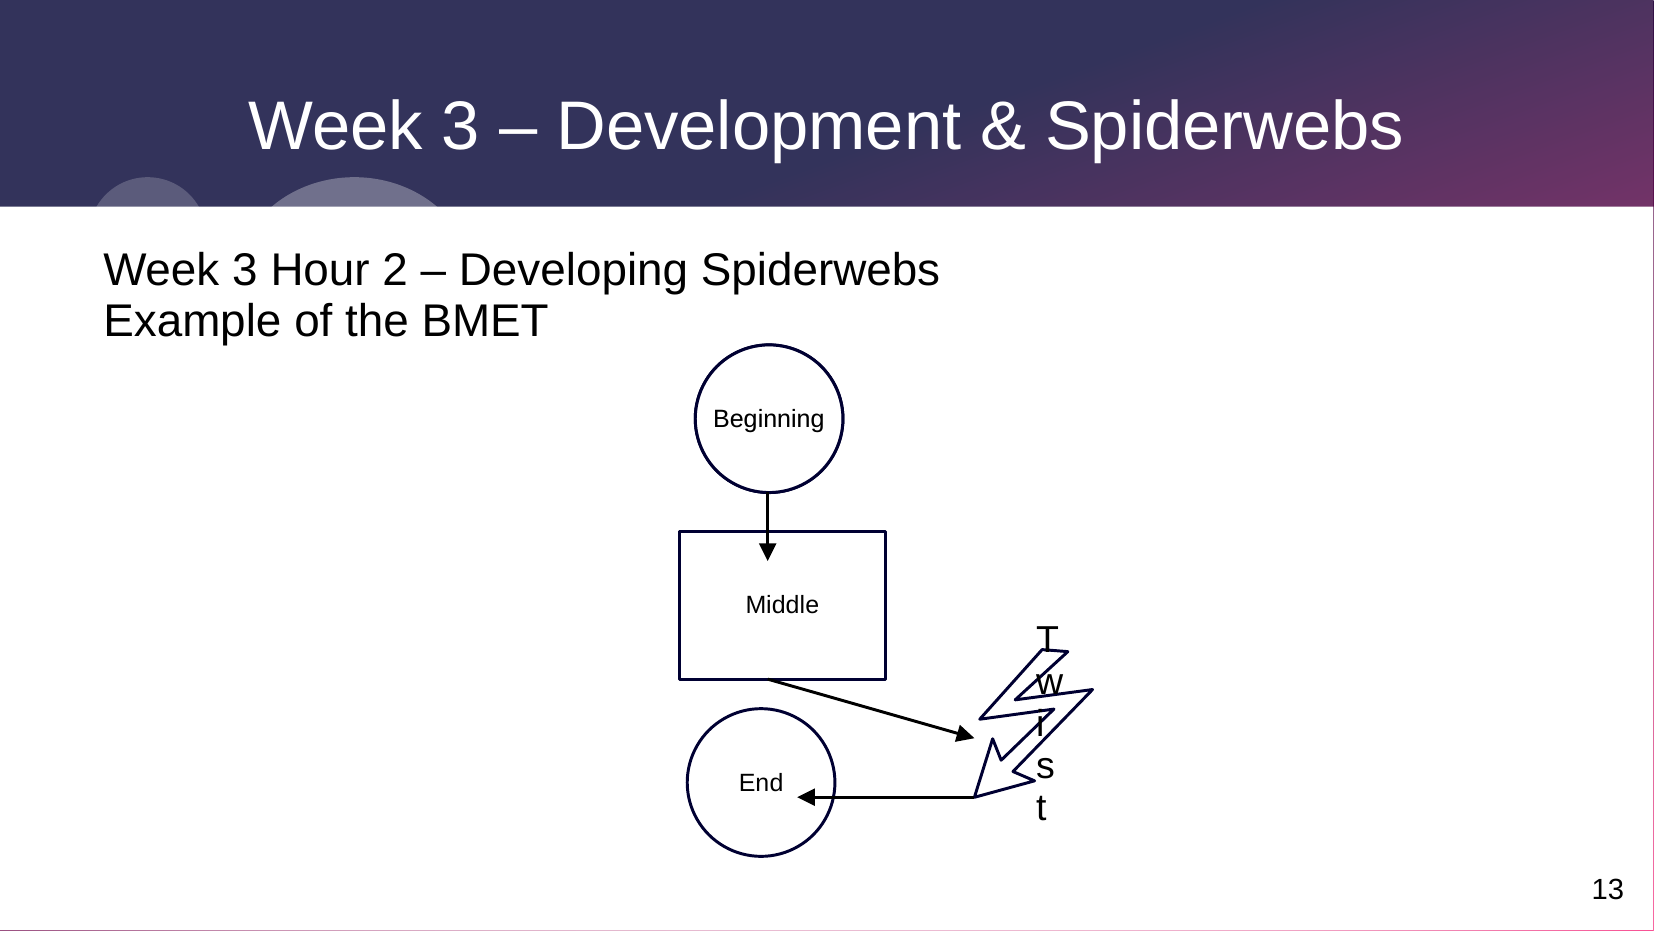

# Week 3 – Development & Spiderwebs
Week 3 Hour 2 – Developing Spiderwebs
Example of the BMET
Beginning
Beginning
Middle
Twist
End
13